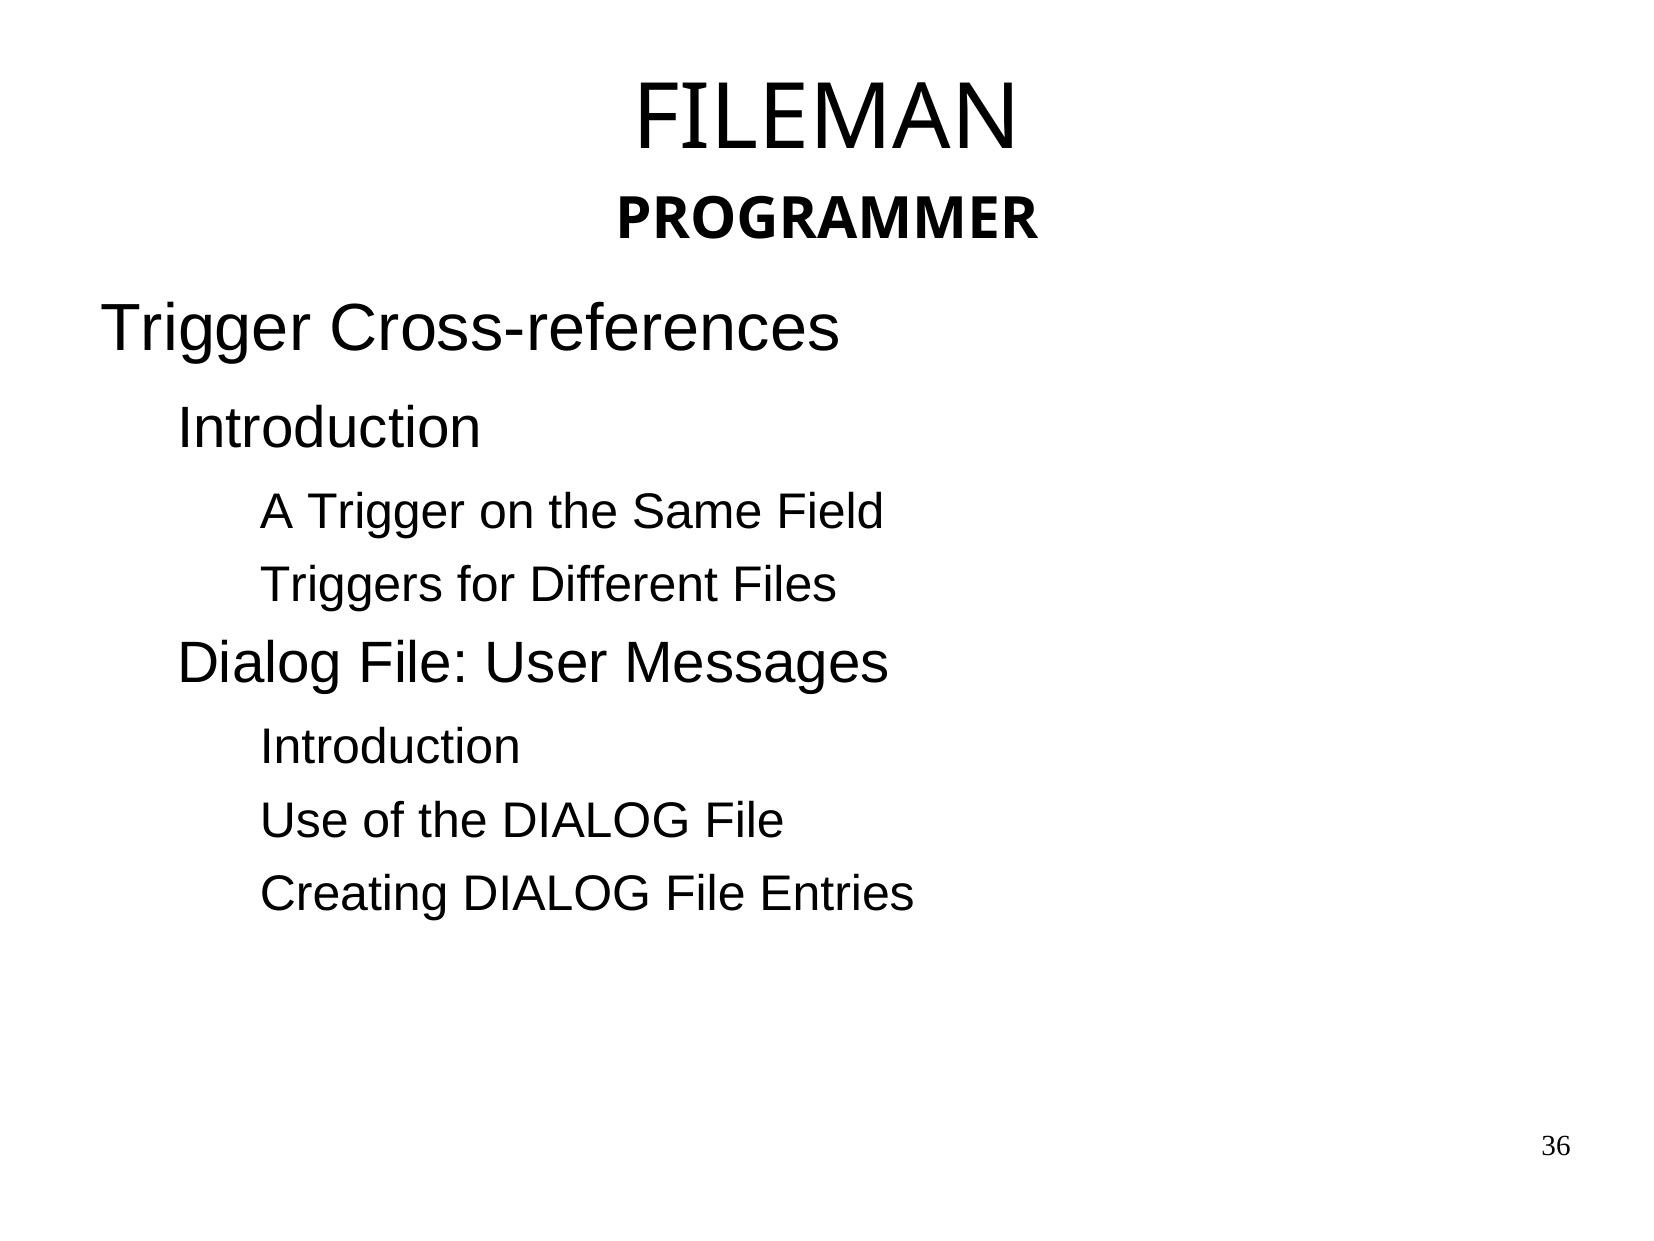

# FILEMAN PROGRAMMER
Trigger Cross-references
Introduction
A Trigger on the Same Field
Triggers for Different Files
Dialog File: User Messages
Introduction
Use of the DIALOG File
Creating DIALOG File Entries
36